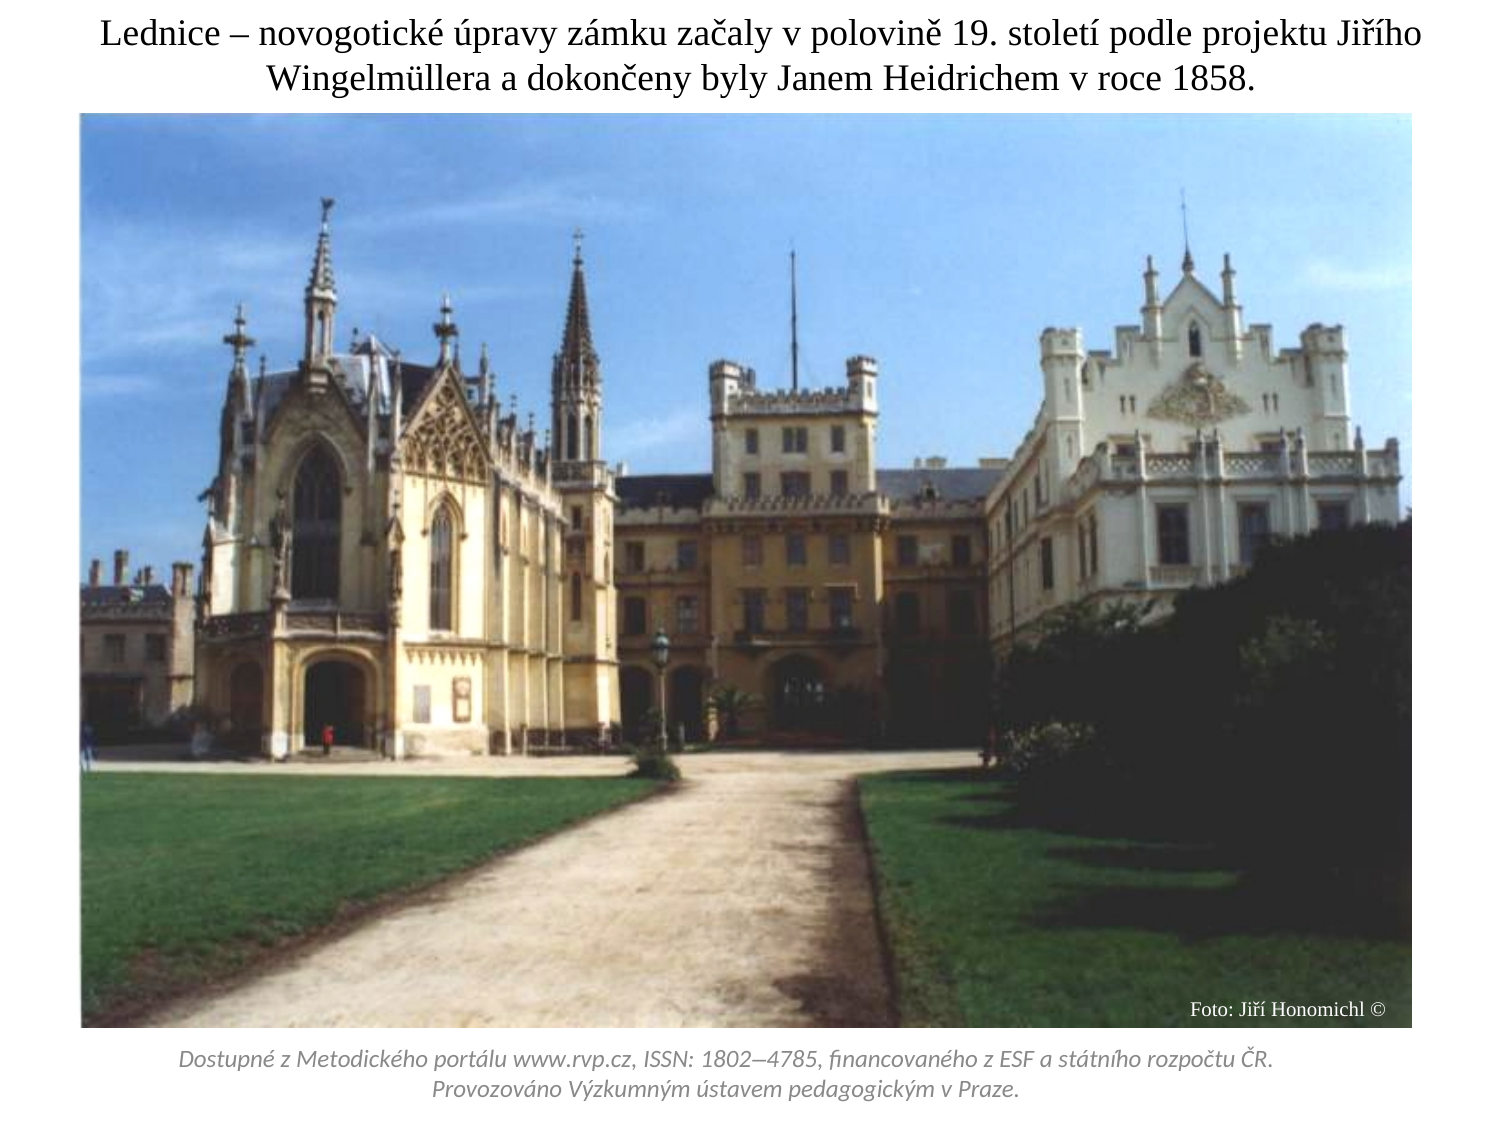

Lednice – novogotické úpravy zámku začaly v polovině 19. století podle projektu Jiřího Wingelmüllera a dokončeny byly Janem Heidrichem v roce 1858.
Foto: Jiří Honomichl ©
Dostupné z Metodického portálu www.rvp.cz, ISSN: 1802–4785, financovaného z ESF a státního rozpočtu ČR. Provozováno Výzkumným ústavem pedagogickým v Praze.